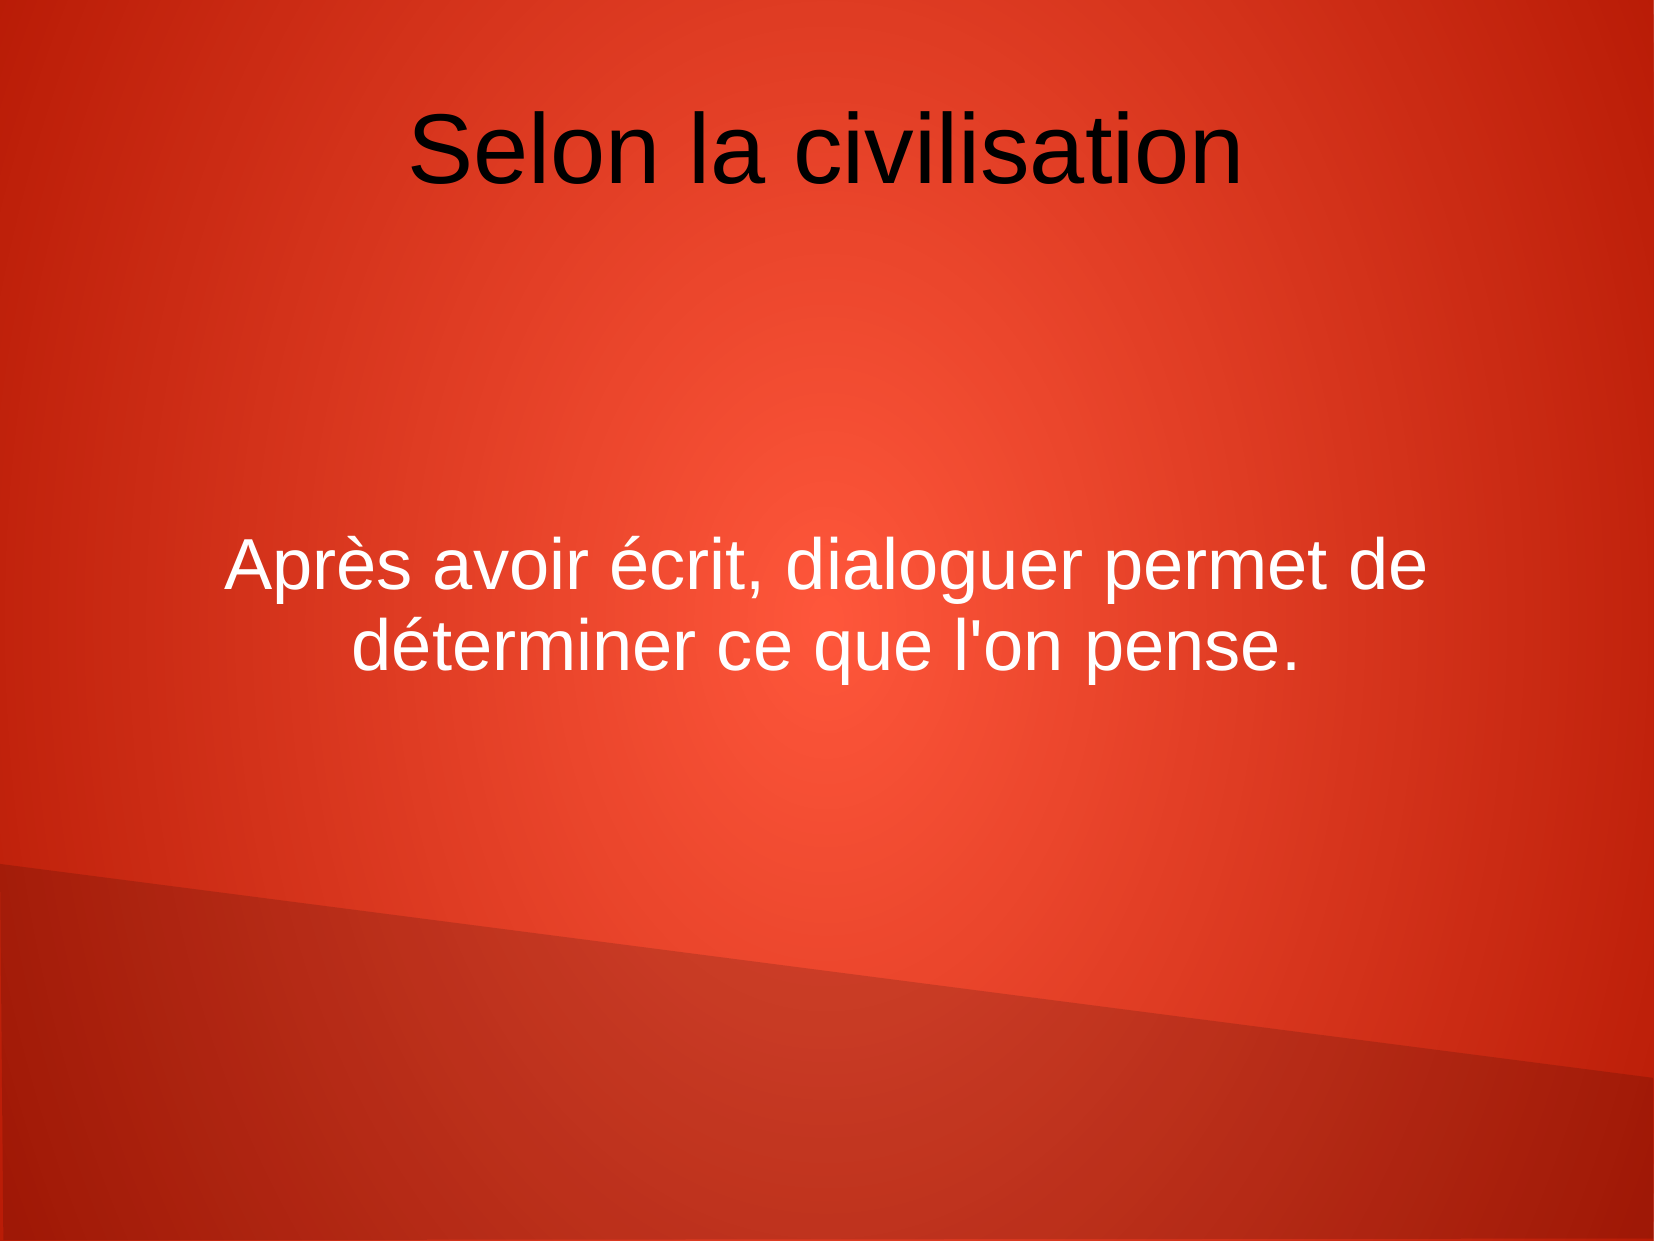

# Selon la civilisation
Après avoir écrit, dialoguer permet de déterminer ce que l'on pense.